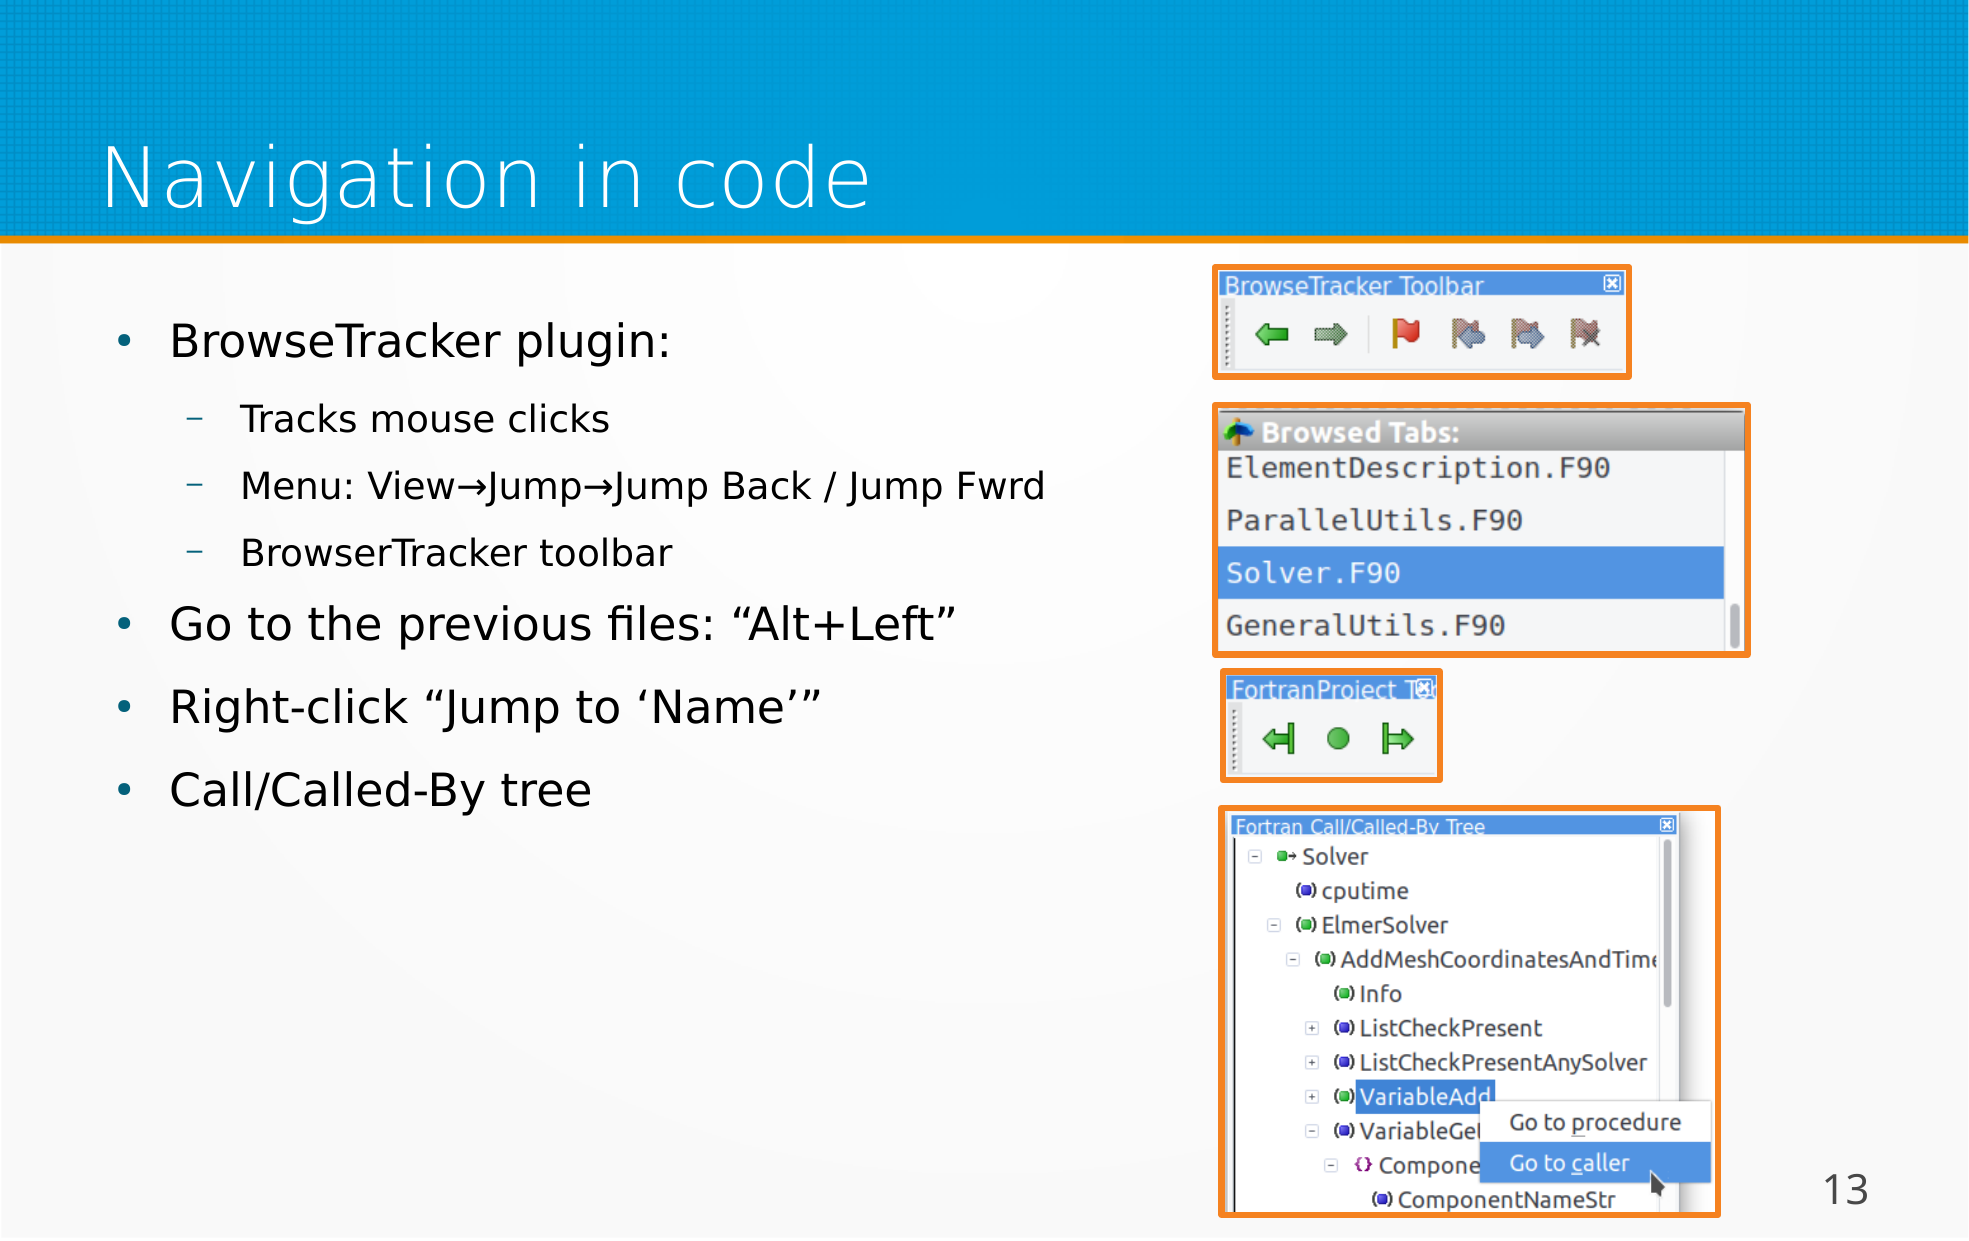

# Navigation in code
BrowseTracker plugin:
Tracks mouse clicks
Menu: View→Jump→Jump Back / Jump Fwrd
BrowserTracker toolbar
Go to the previous files: “Alt+Left”
Right-click “Jump to ‘Name’”
Call/Called-By tree
13